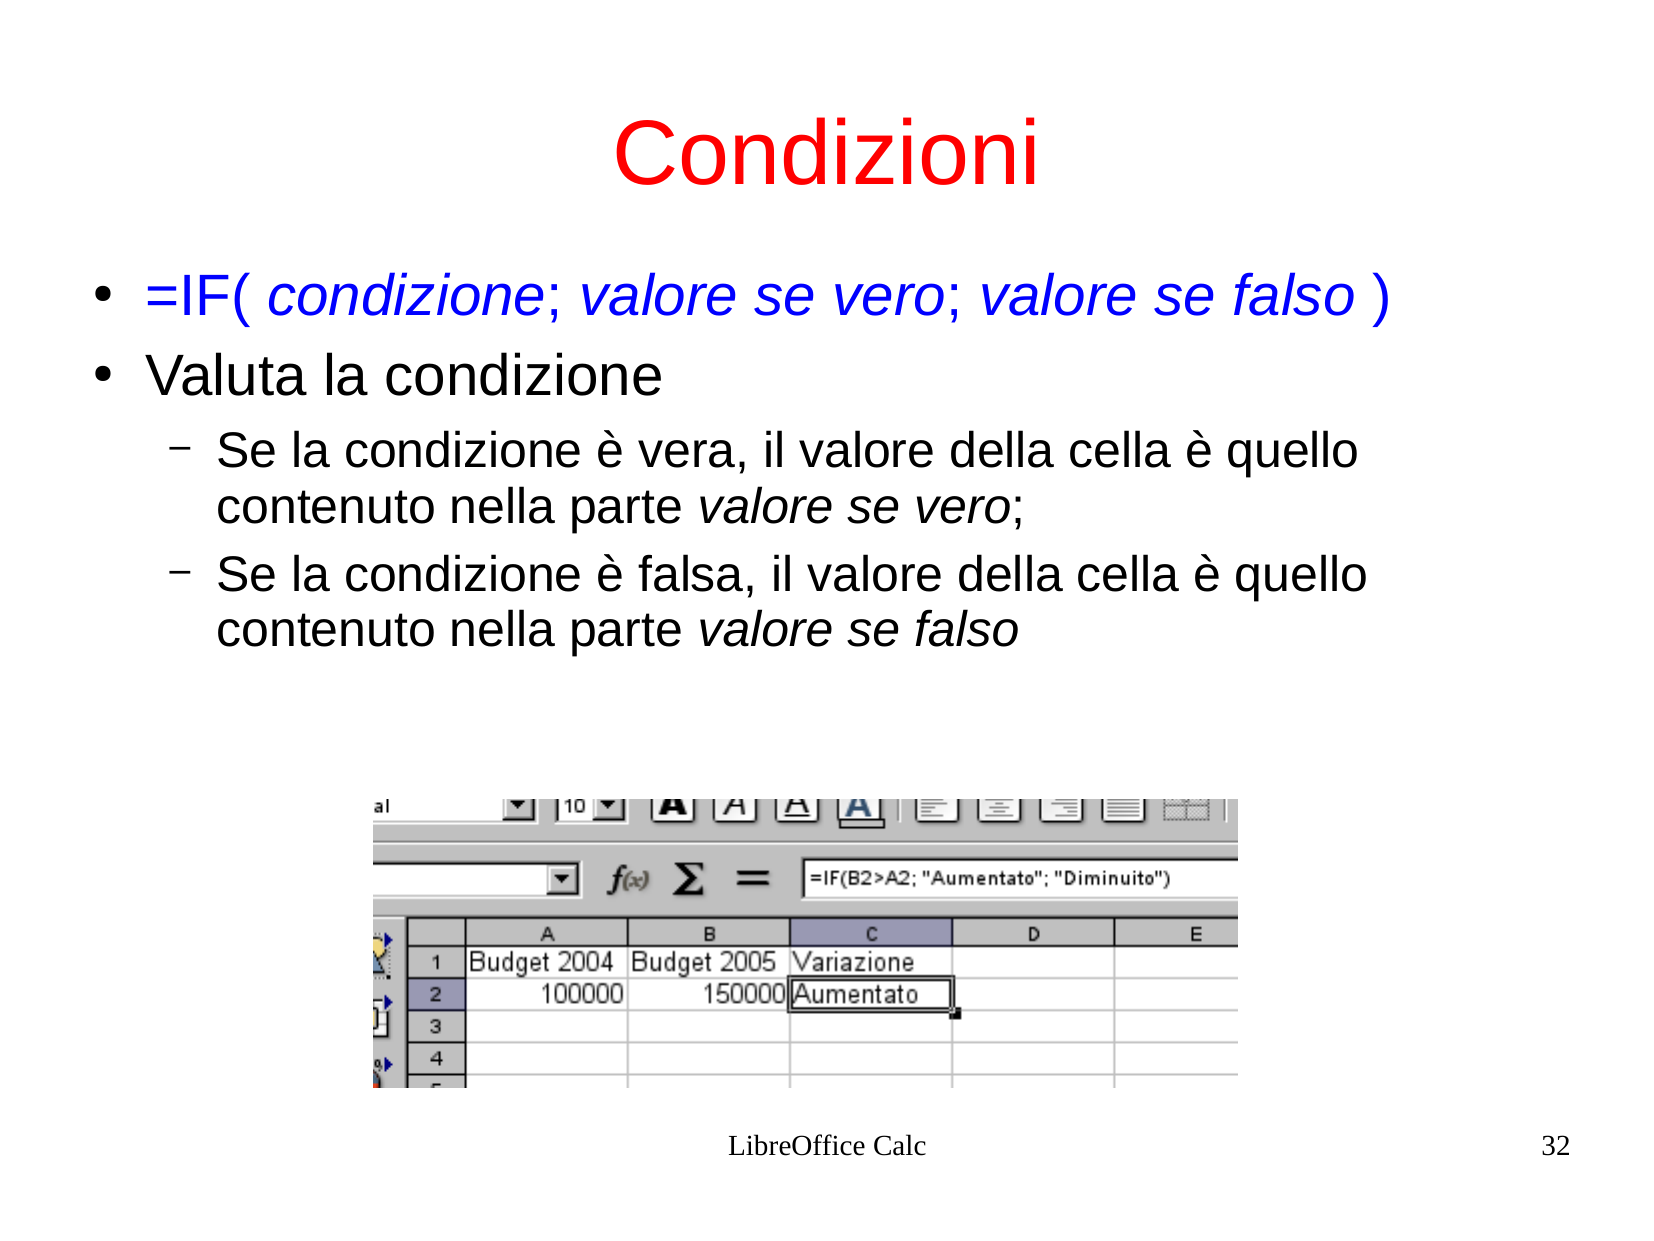

# Condizioni
=IF( condizione; valore se vero; valore se falso )
Valuta la condizione
Se la condizione è vera, il valore della cella è quello contenuto nella parte valore se vero;
Se la condizione è falsa, il valore della cella è quello contenuto nella parte valore se falso
LibreOffice Calc
32